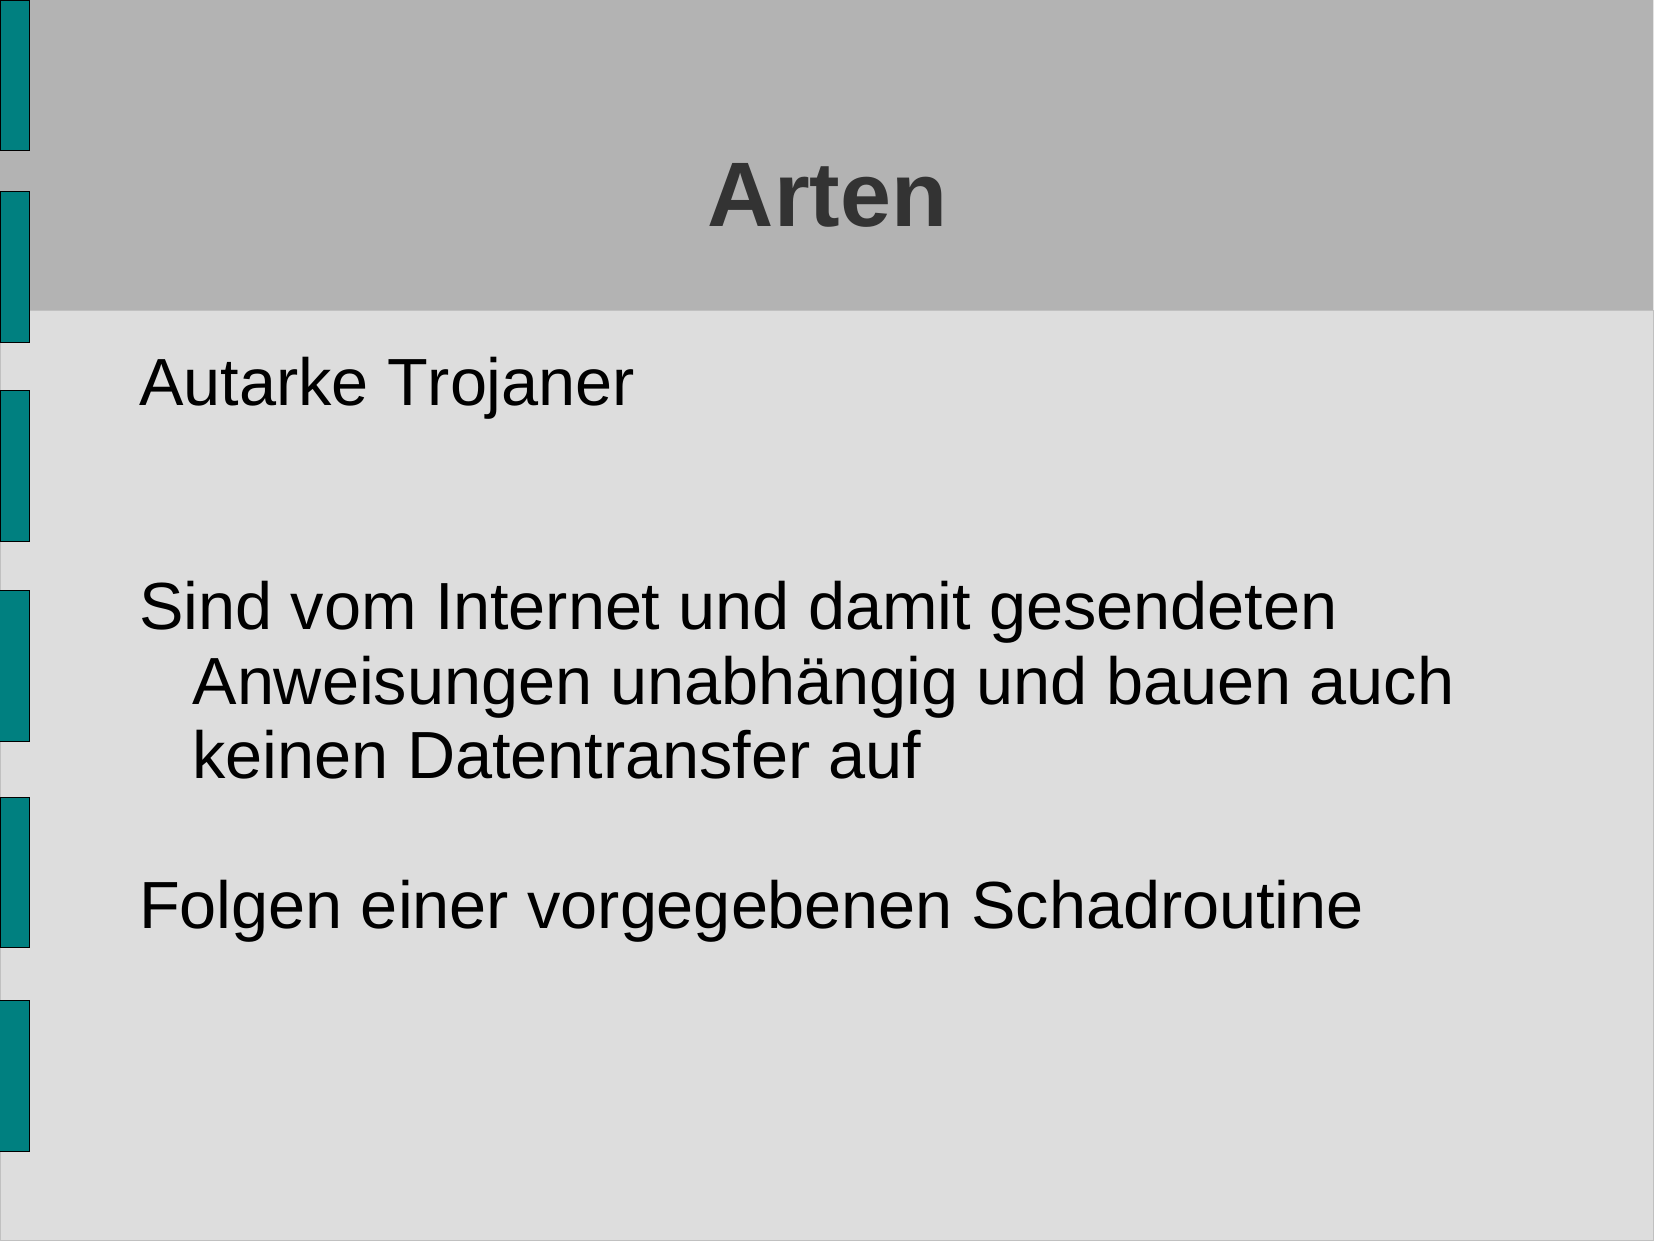

# Arten
Autarke Trojaner
Sind vom Internet und damit gesendeten Anweisungen unabhängig und bauen auch keinen Datentransfer auf
Folgen einer vorgegebenen Schadroutine